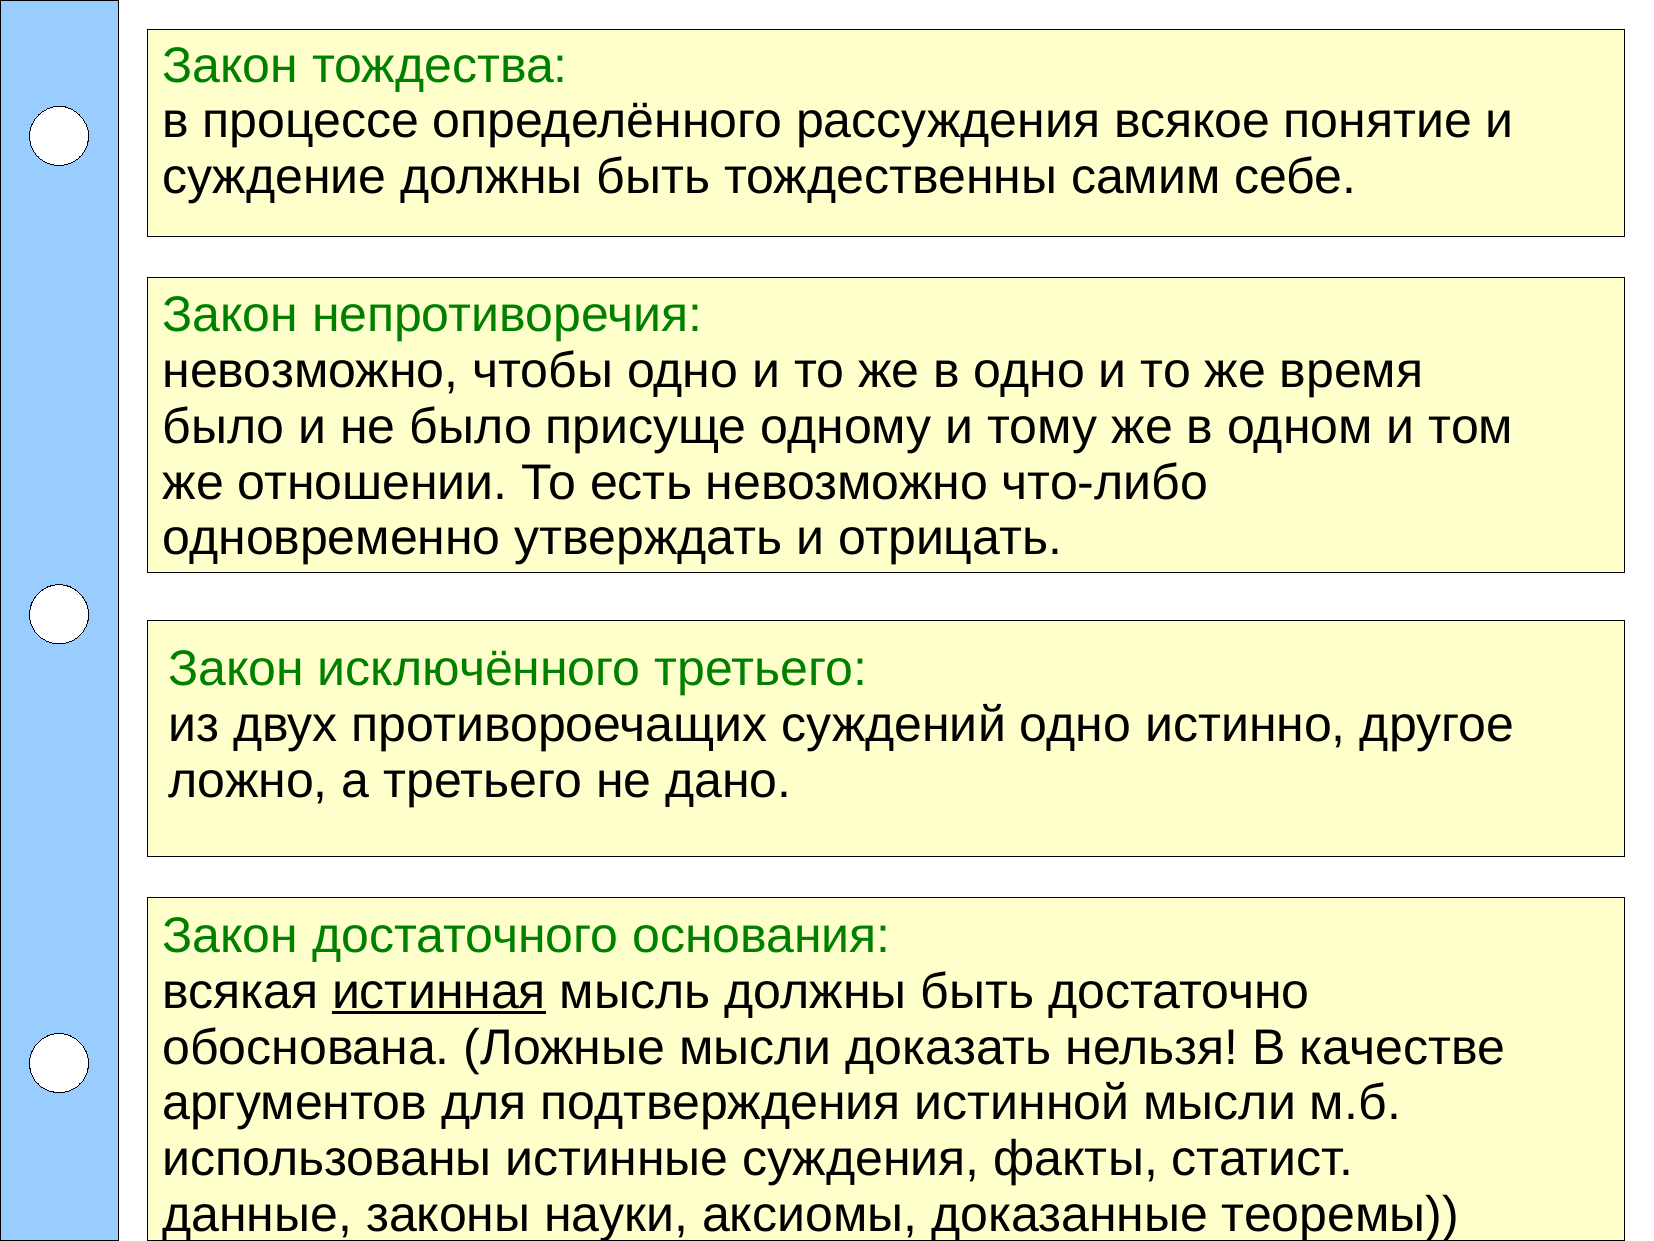

Закон тождества:
в процессе определённого рассуждения всякое понятие и суждение должны быть тождественны самим себе.
Закон непротиворечия:
невозможно, чтобы одно и то же в одно и то же время было и не было присуще одному и тому же в одном и том же отношении. То есть невозможно что-либо одновременно утверждать и отрицать.
Закон исключённого третьего:
из двух противороечащих суждений одно истинно, другое ложно, а третьего не дано.
Закон достаточного основания:
всякая истинная мысль должны быть достаточно обоснована. (Ложные мысли доказать нельзя! В качестве аргументов для подтверждения истинной мысли м.б. использованы истинные суждения, факты, статист. данные, законы науки, аксиомы, доказанные теоремы))